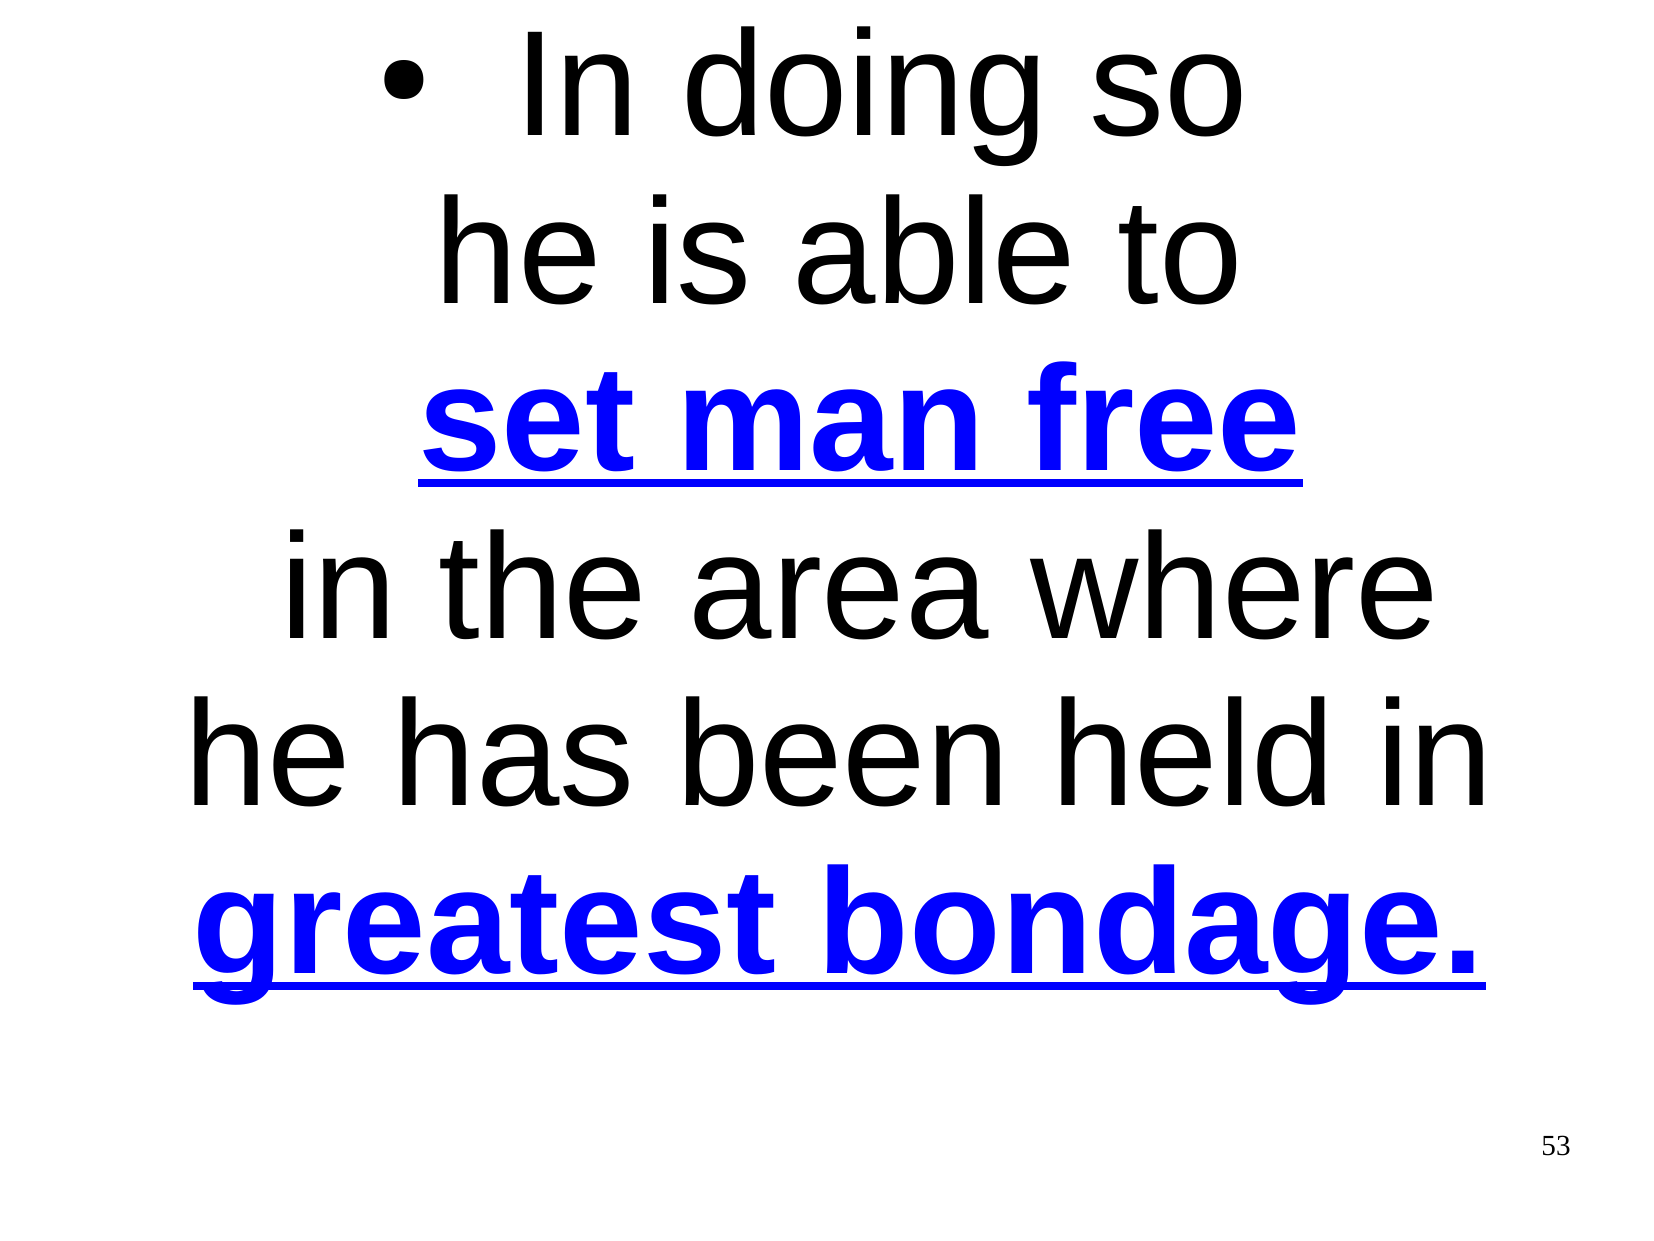

# In doing so he is able to set man free in the area where he has been held in greatest bondage.
53